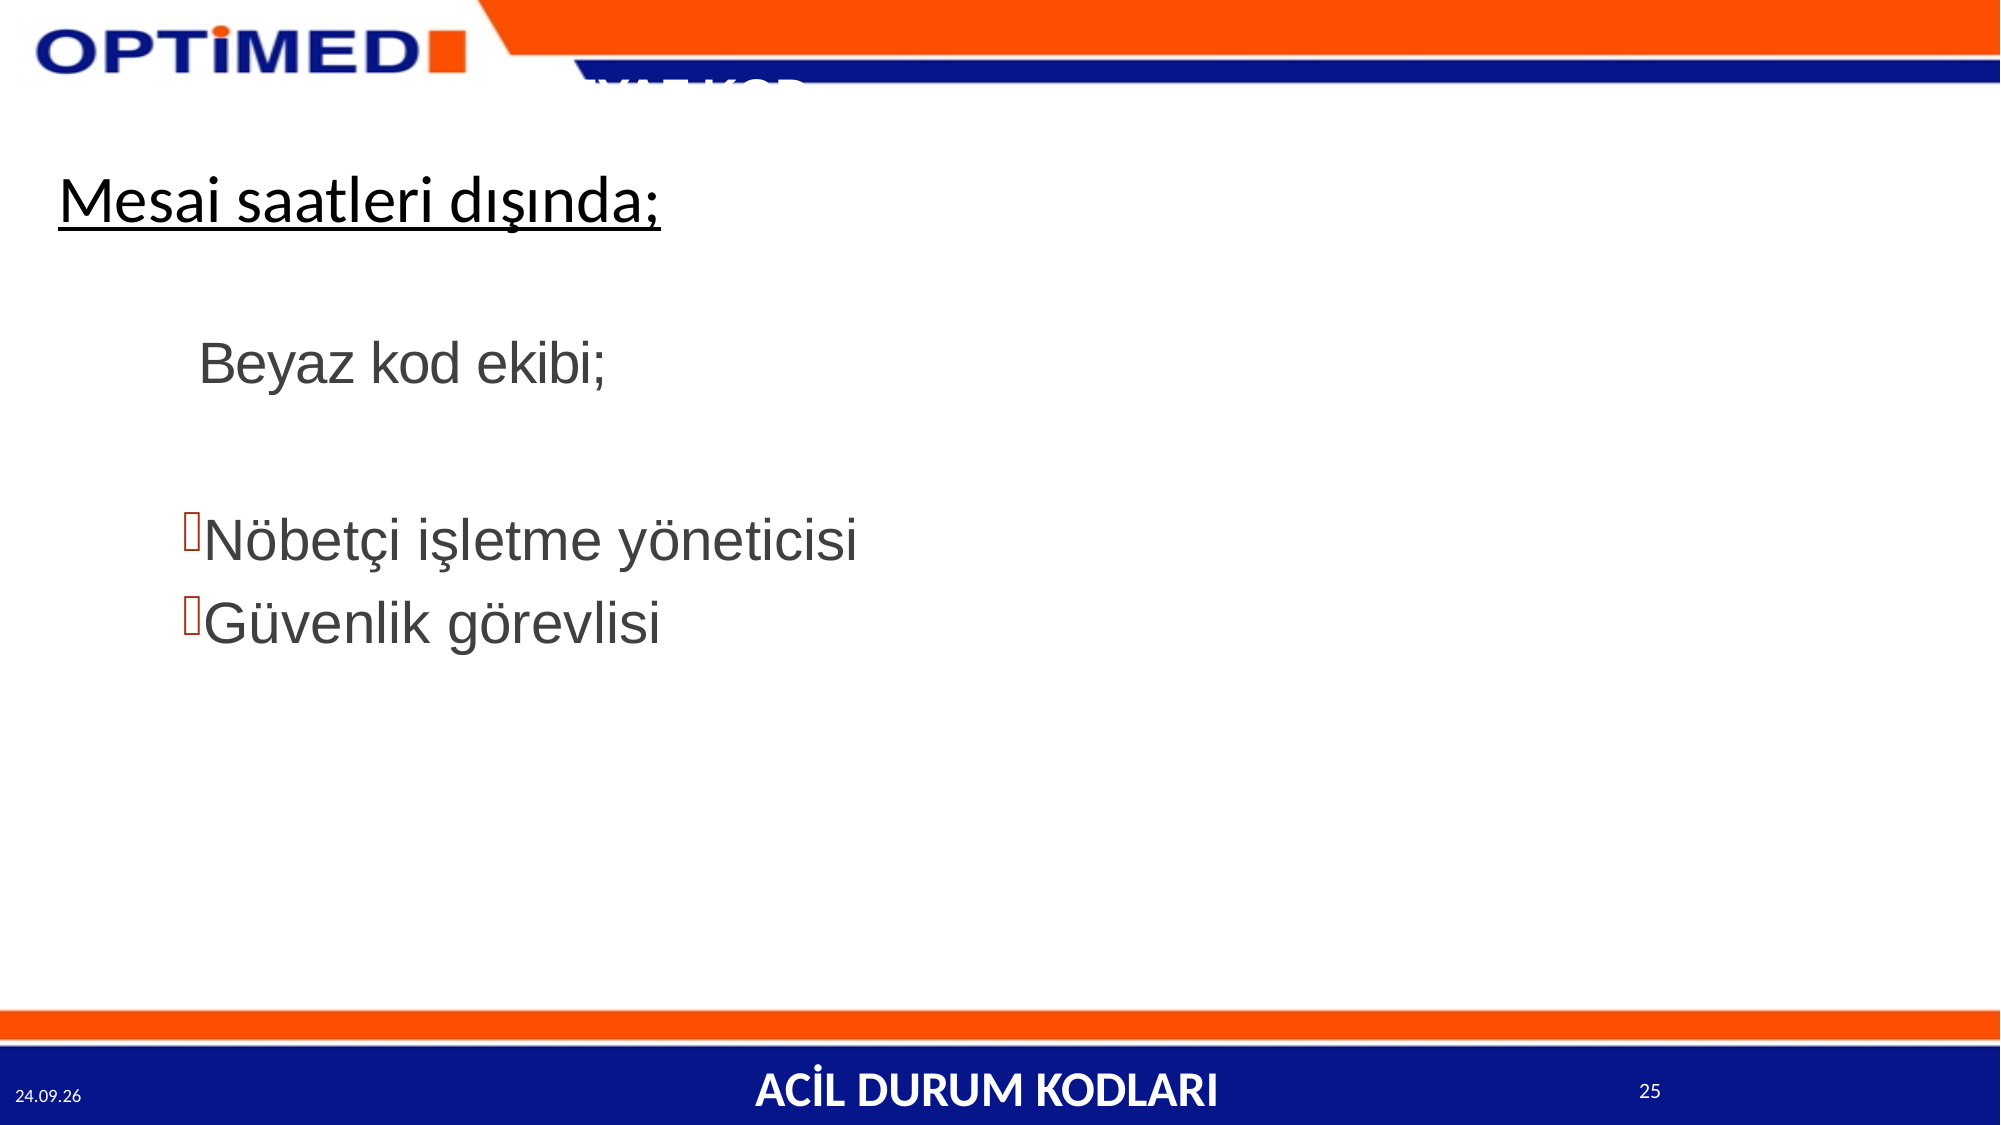

# BEYAZ KOD
Mesai saatleri dışında;
Beyaz kod ekibi;
Nöbetçi işletme yöneticisi
Güvenlik görevlisi
ACİL DURUM KODLARI